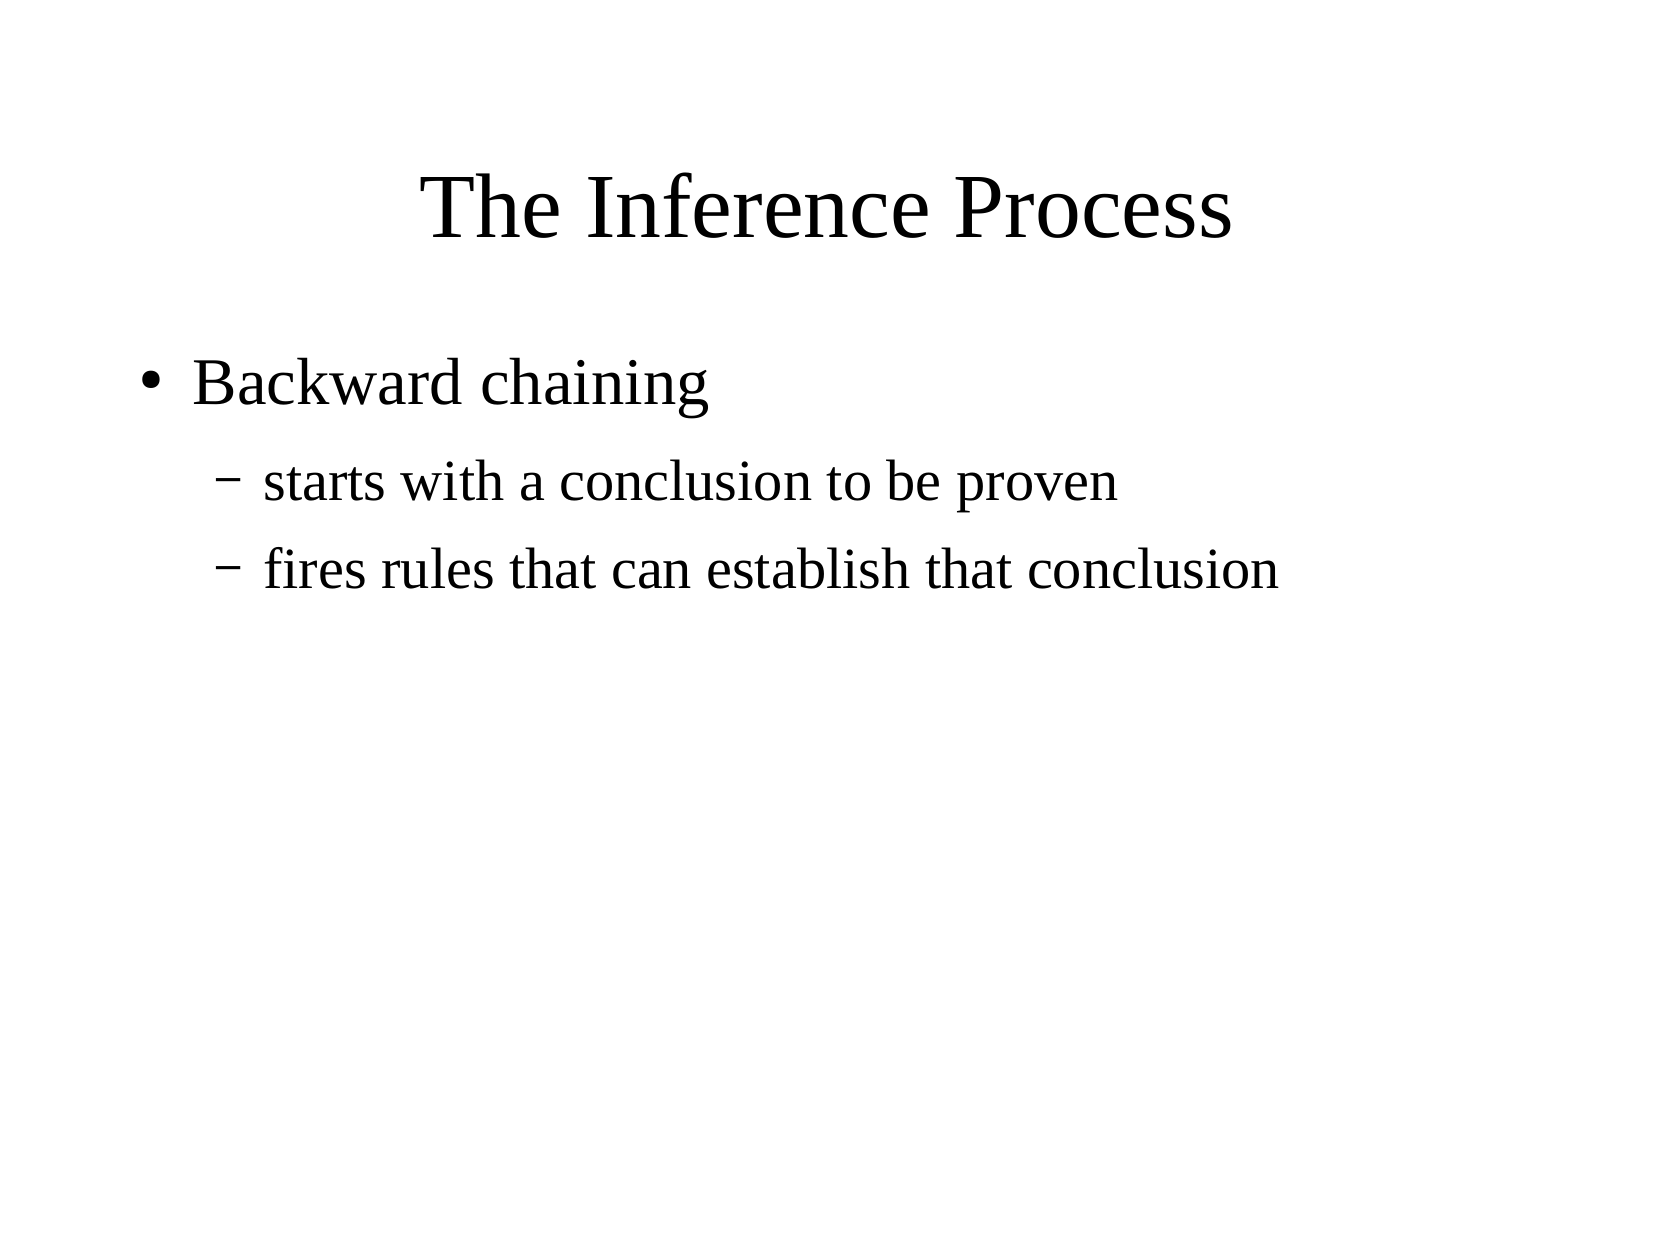

# The Inference Process
Backward chaining
starts with a conclusion to be proven
fires rules that can establish that conclusion